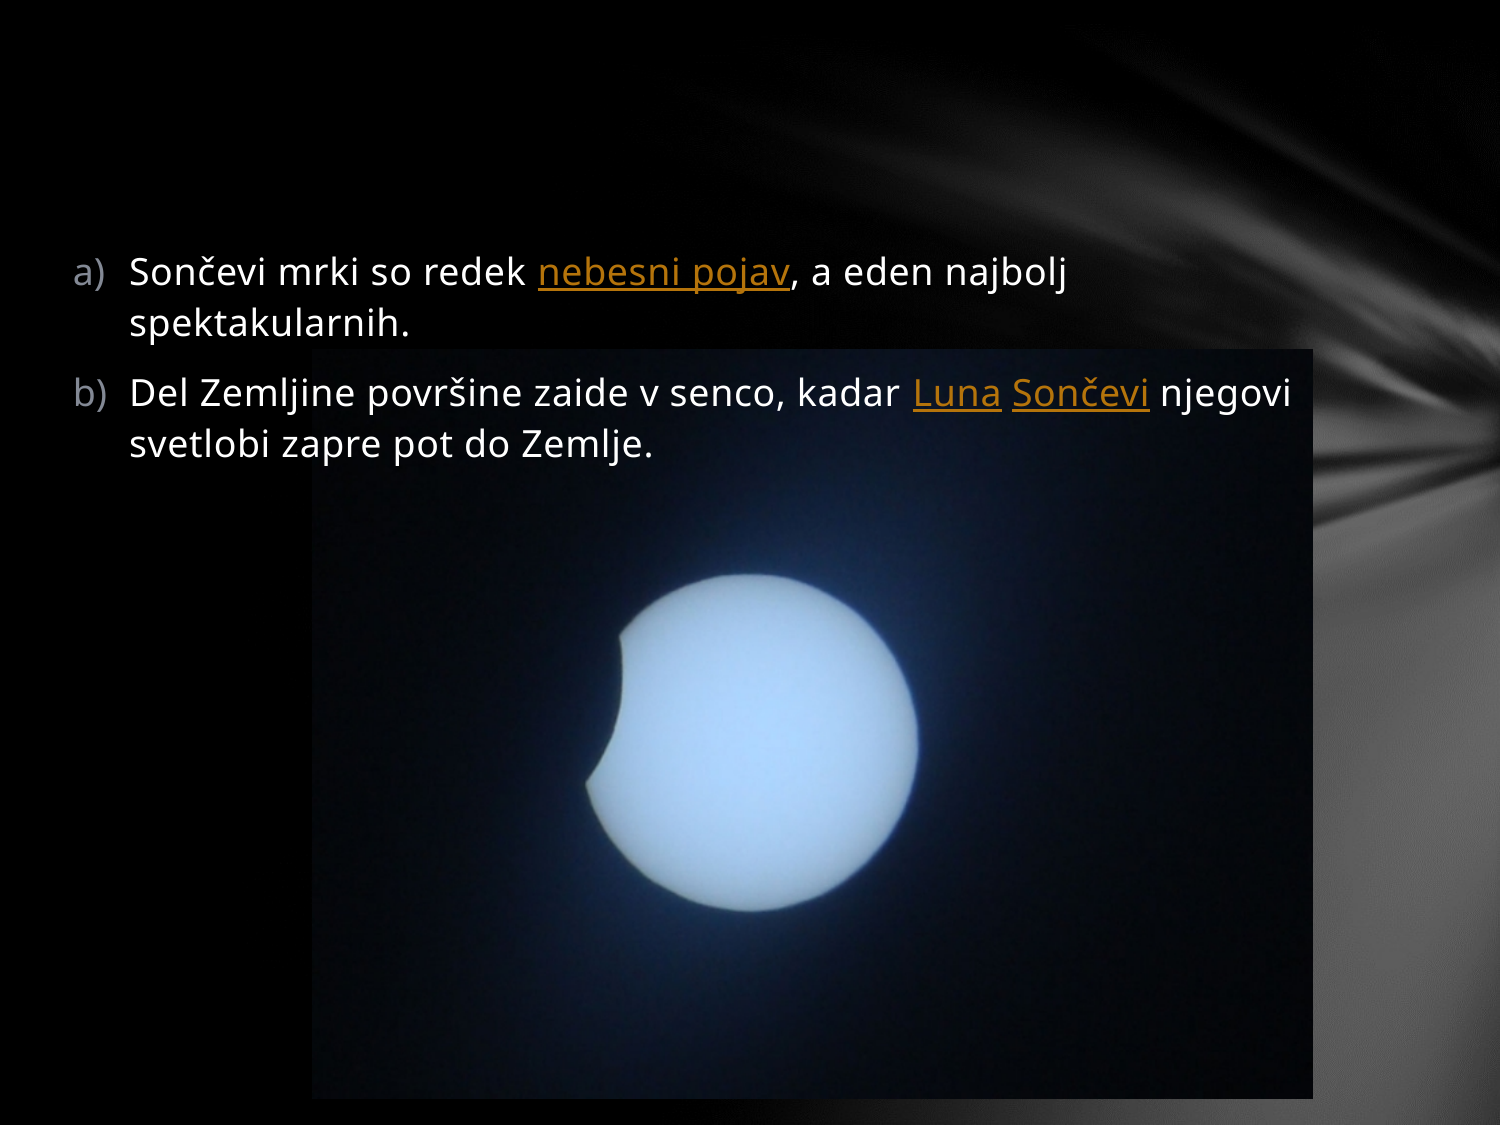

# Sončevi mrki so redek nebesni pojav, a eden najbolj spektakularnih.
Del Zemljine površine zaide v senco, kadar Luna Sončevi njegovi svetlobi zapre pot do Zemlje.